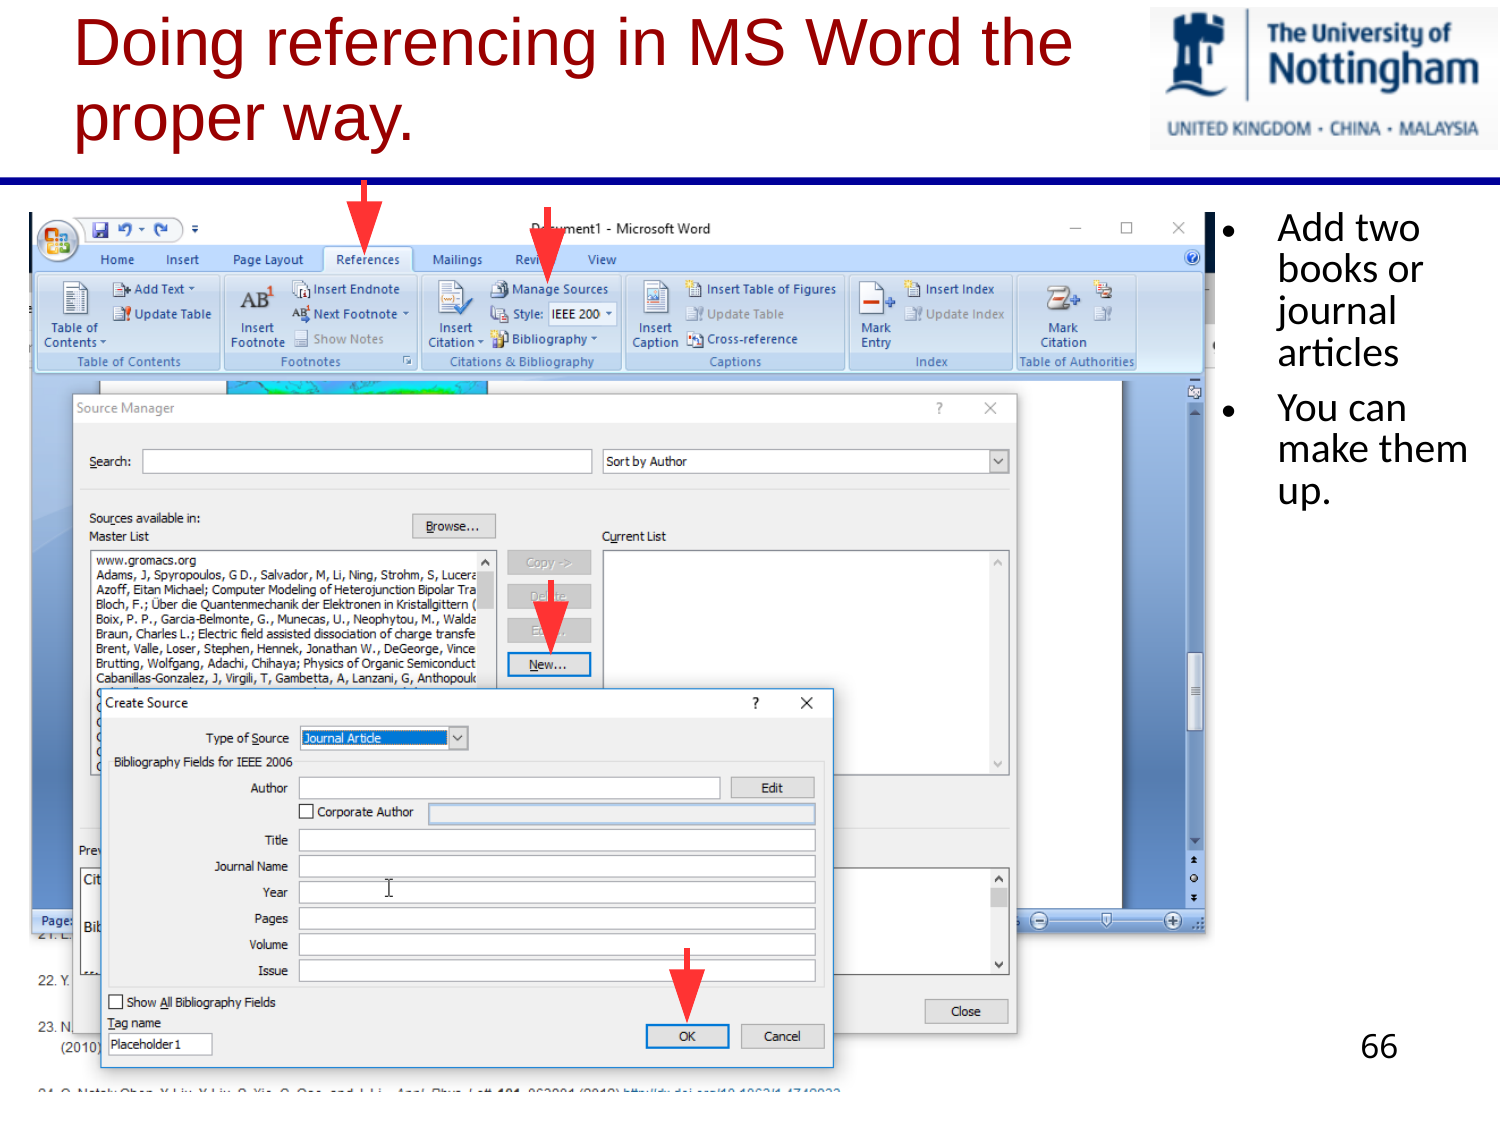

# Doing referencing in MS Word the proper way.
Add two books or journal articles
You can make them up.